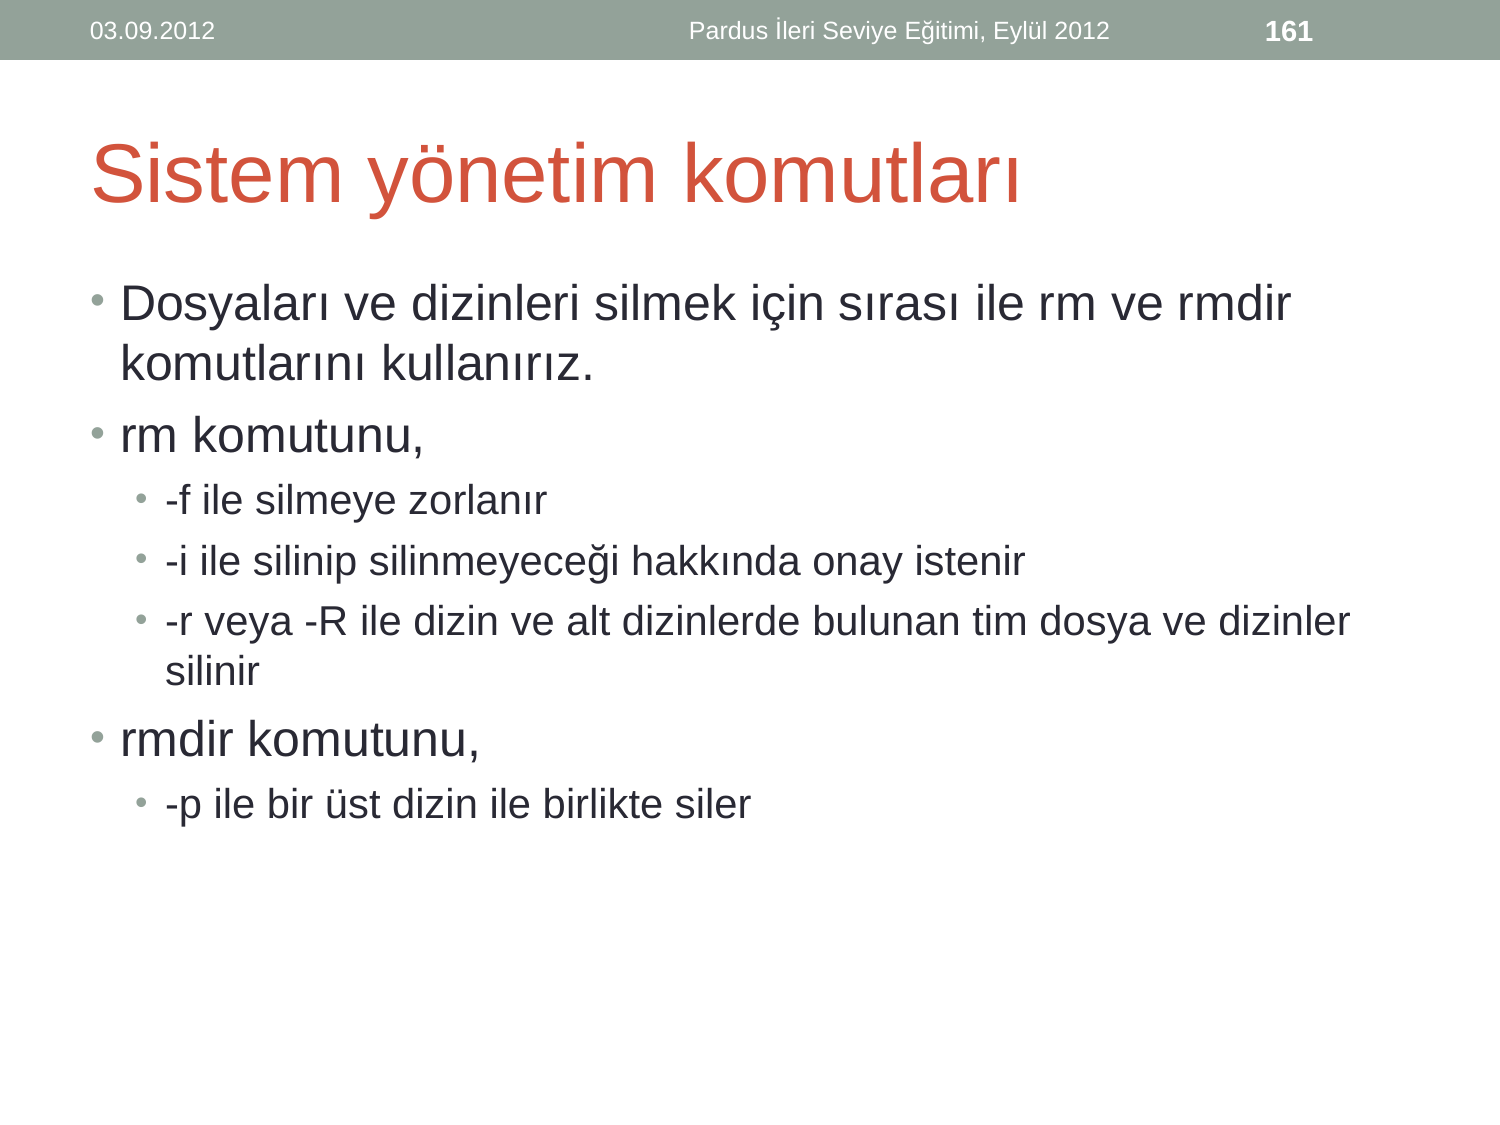

03.09.2012
Pardus İleri Seviye Eğitimi, Eylül 2012
# Sistem yönetim komutları
Dosyaları ve dizinleri silmek için sırası ile rm ve rmdir komutlarını kullanırız.
rm komutunu,
-f ile silmeye zorlanır
-i ile silinip silinmeyeceği hakkında onay istenir
-r veya -R ile dizin ve alt dizinlerde bulunan tim dosya ve dizinler silinir
rmdir komutunu,
-p ile bir üst dizin ile birlikte siler